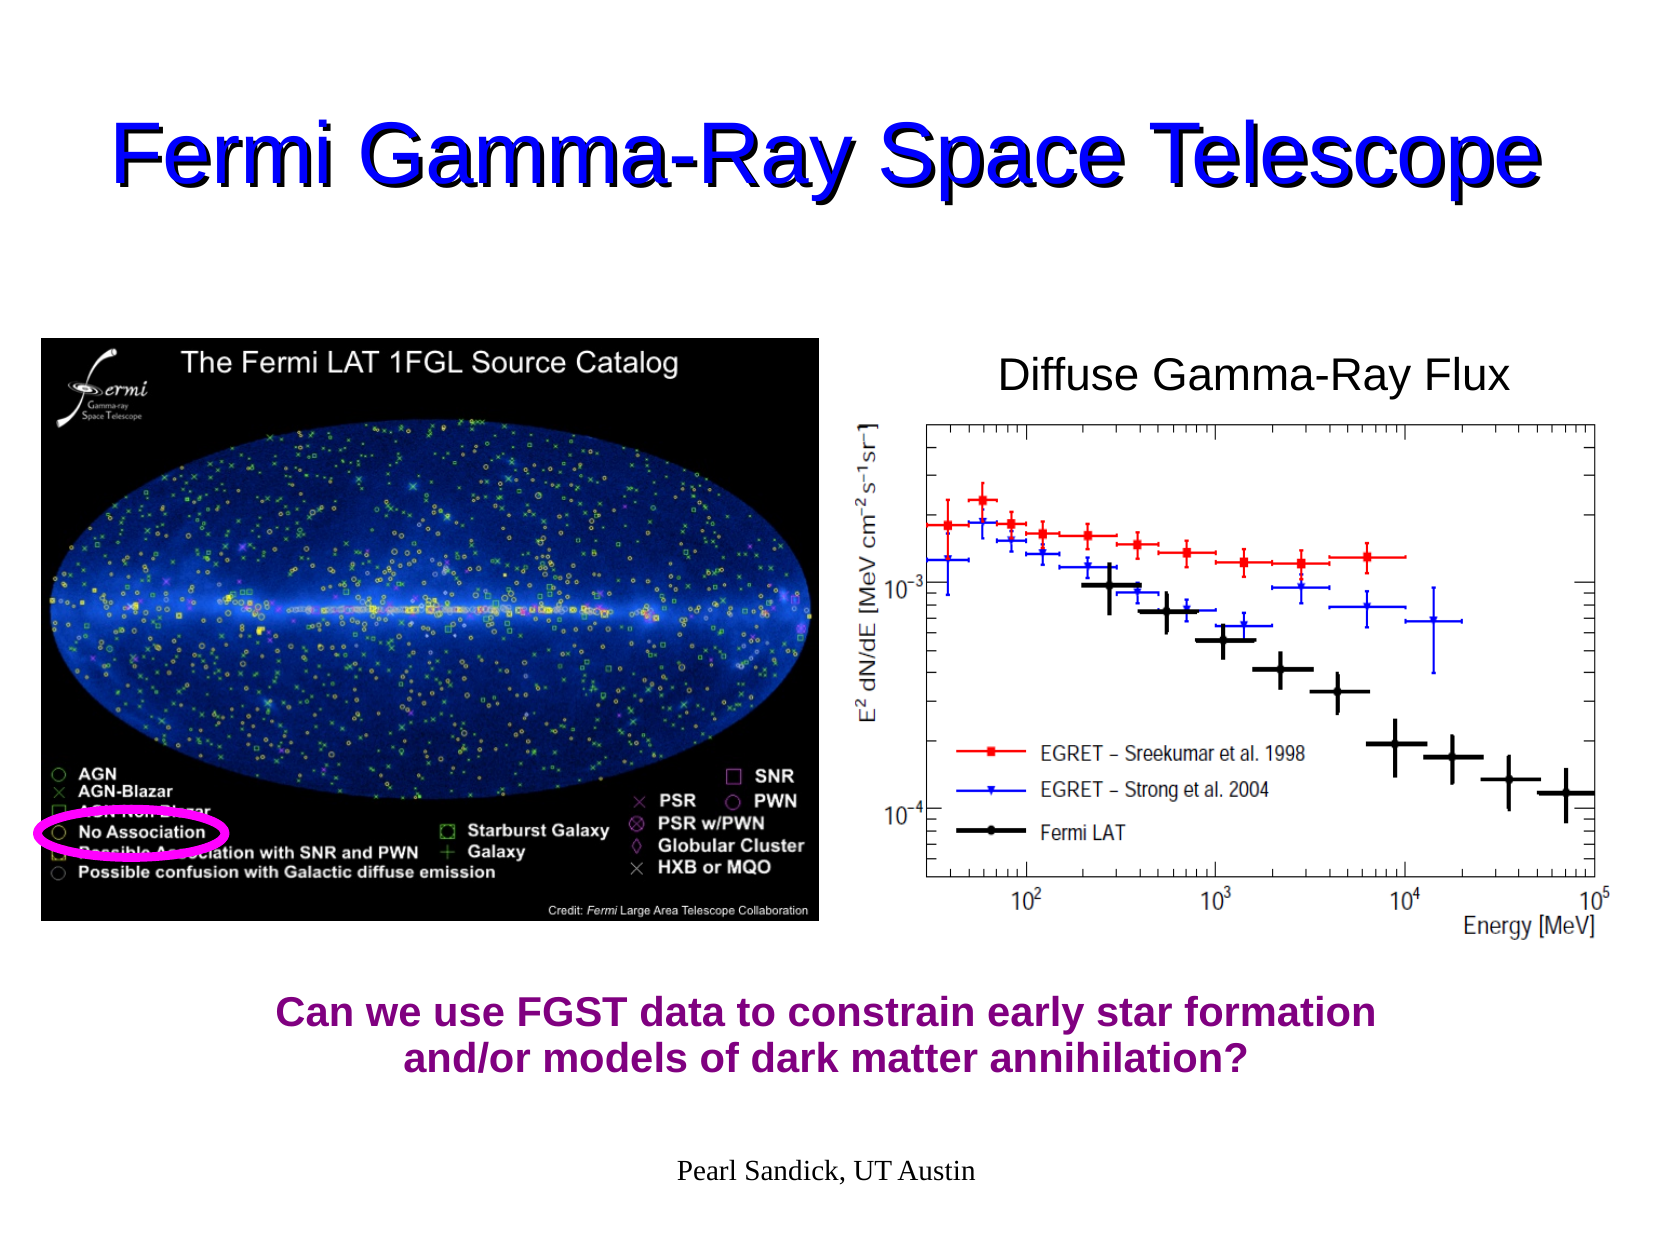

# Fermi Gamma-Ray Space Telescope
Diffuse Gamma-Ray Flux
Can we use FGST data to constrain early star formation
and/or models of dark matter annihilation?
Pearl Sandick, UT Austin